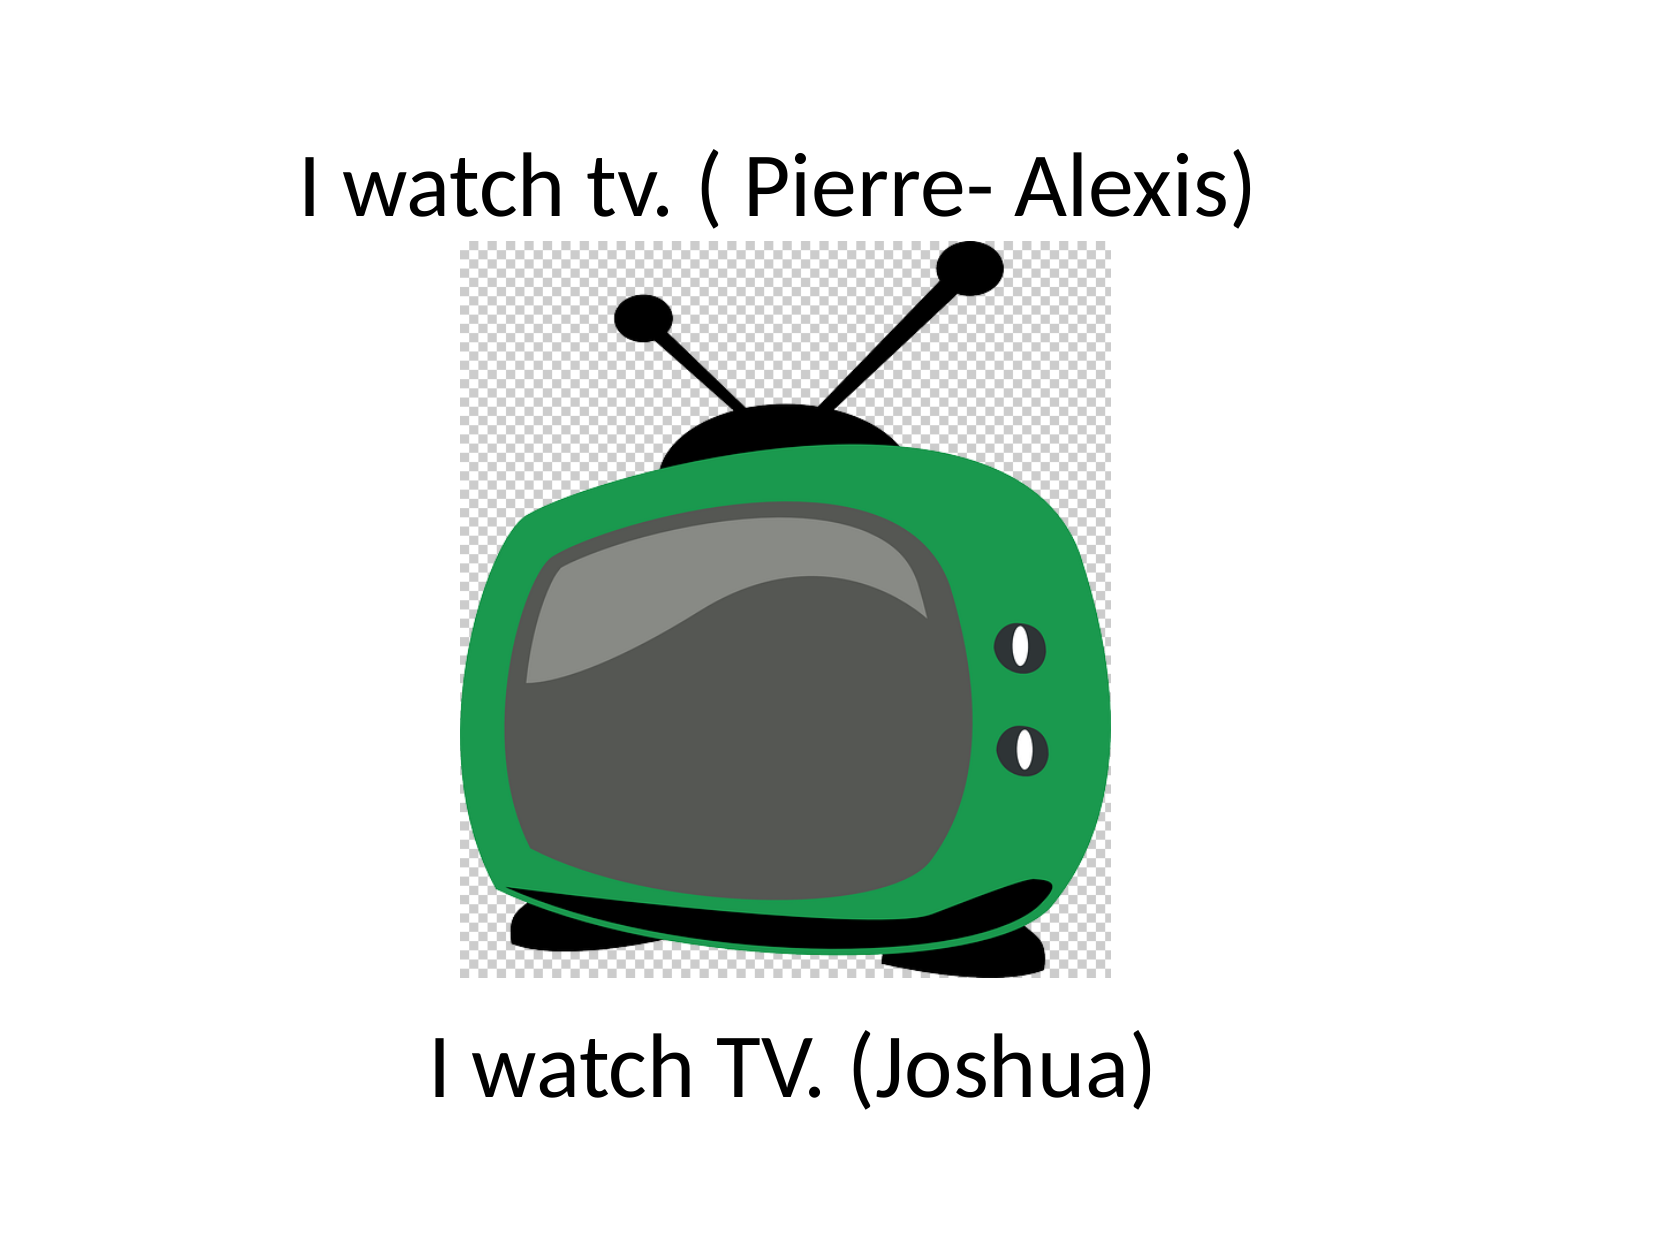

I watch tv. ( Pierre- Alexis)
I watch TV. (Joshua)